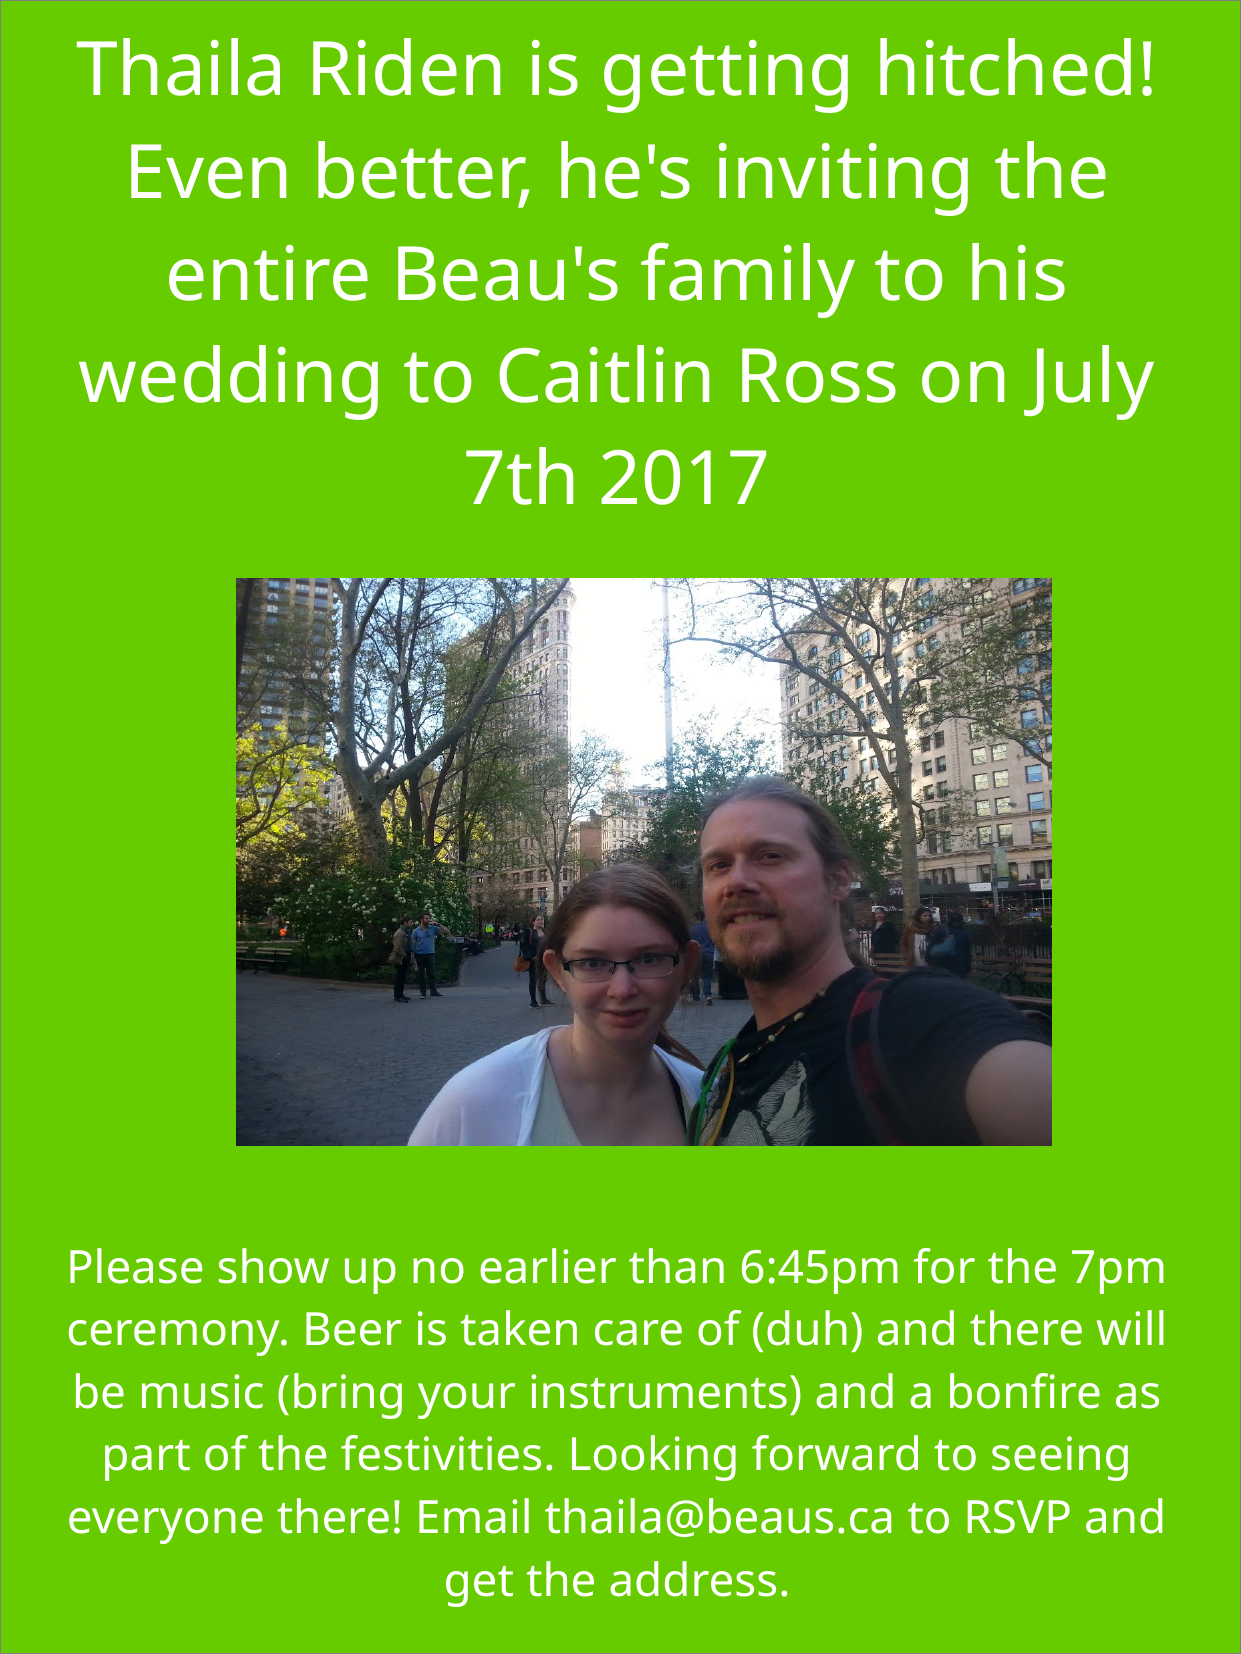

# Thaila Riden is getting hitched! Even better, he's inviting the entire Beau's family to his wedding to Caitlin Ross on July 7th 2017
Please show up no earlier than 6:45pm for the 7pm ceremony. Beer is taken care of (duh) and there will be music (bring your instruments) and a bonfire as part of the festivities. Looking forward to seeing everyone there! Email thaila@beaus.ca to RSVP and get the address.